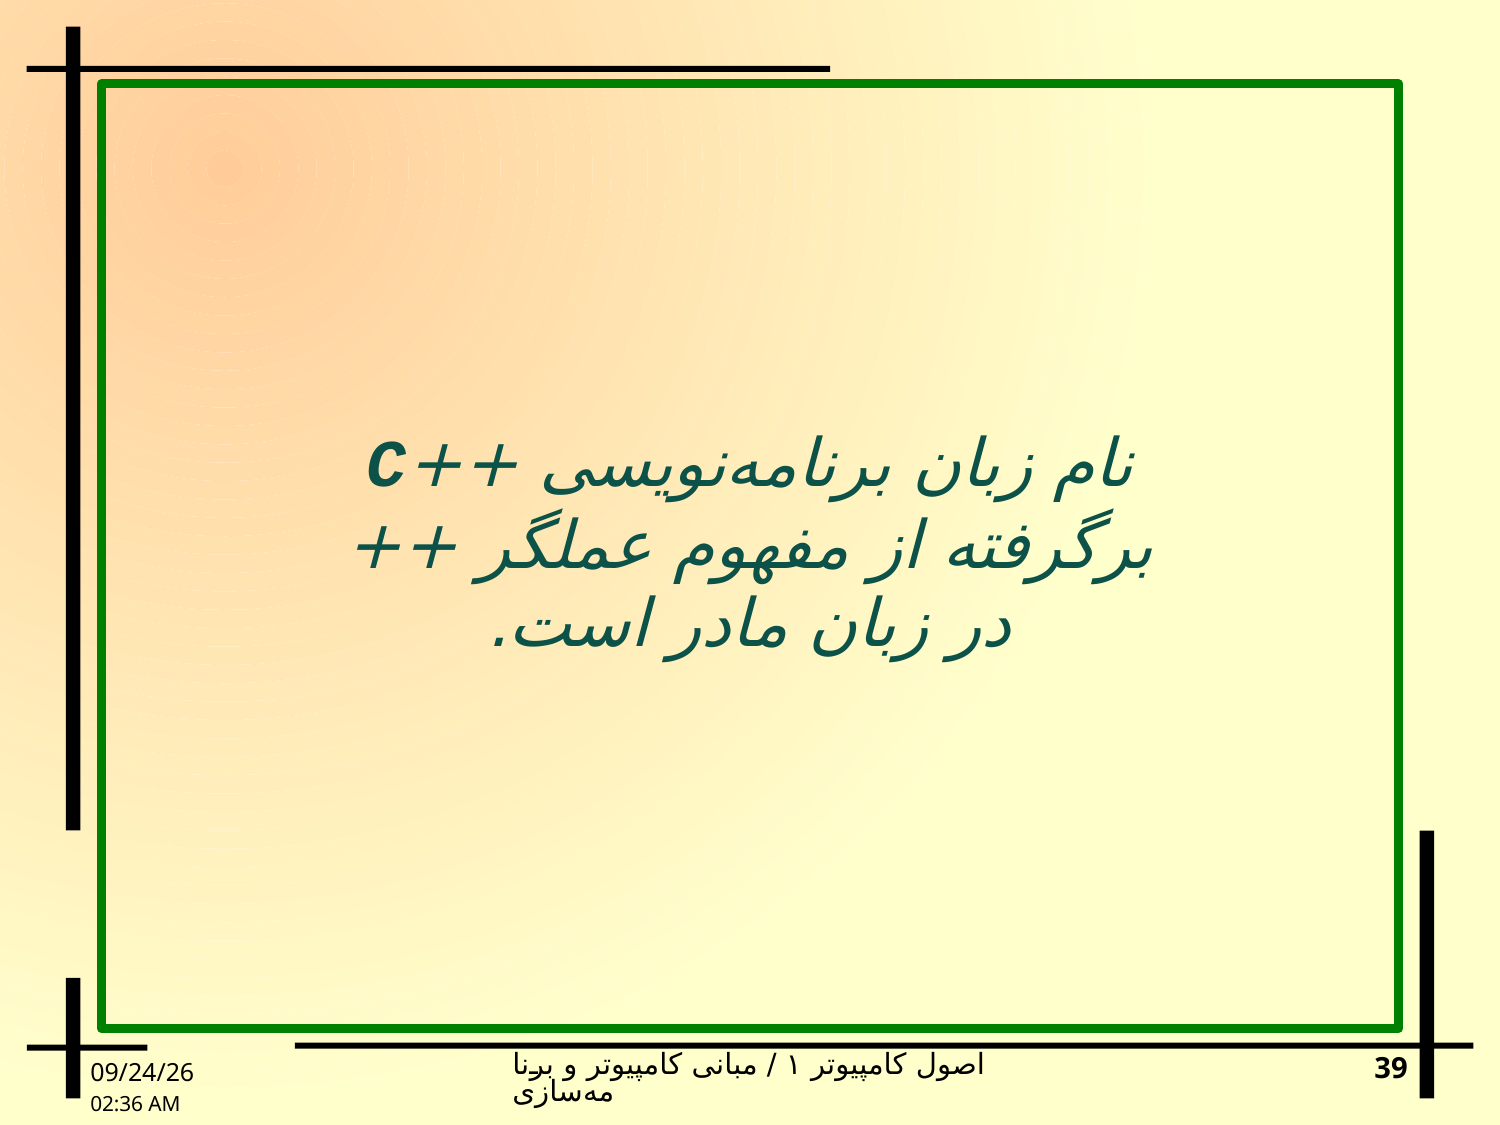

نام زبان برنامه‌نویسی ++C برگرفته از مفهوم عملگر ++ در زبان مادر است.
اصول کامپیوتر ۱ / مبانی کامپیوتر و برنامه‌سازی
39